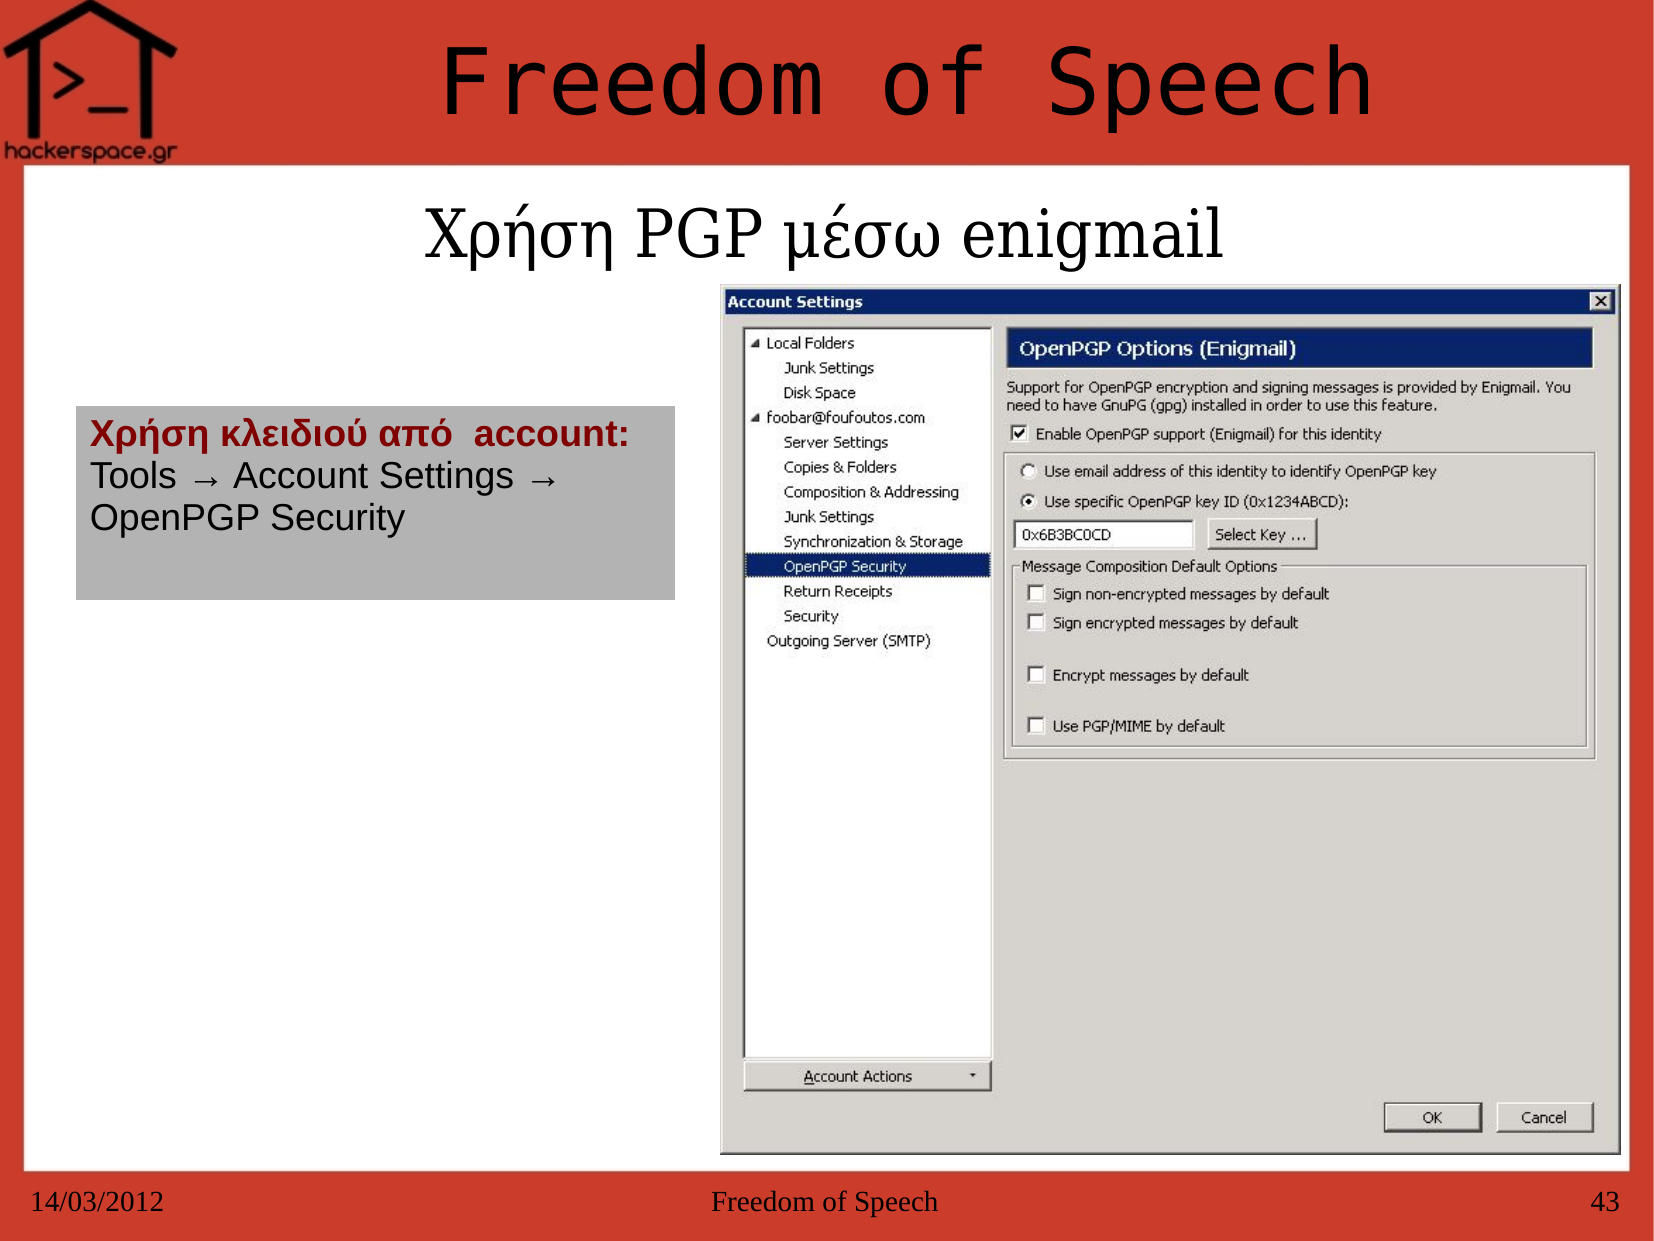

# Freedom of Speech
Χρήση PGP μέσω enigmail
| Χρήση κλειδιού από account: Tools → Account Settings → OpenPGP Security |
| --- |
14/03/2012
Freedom of Speech
43